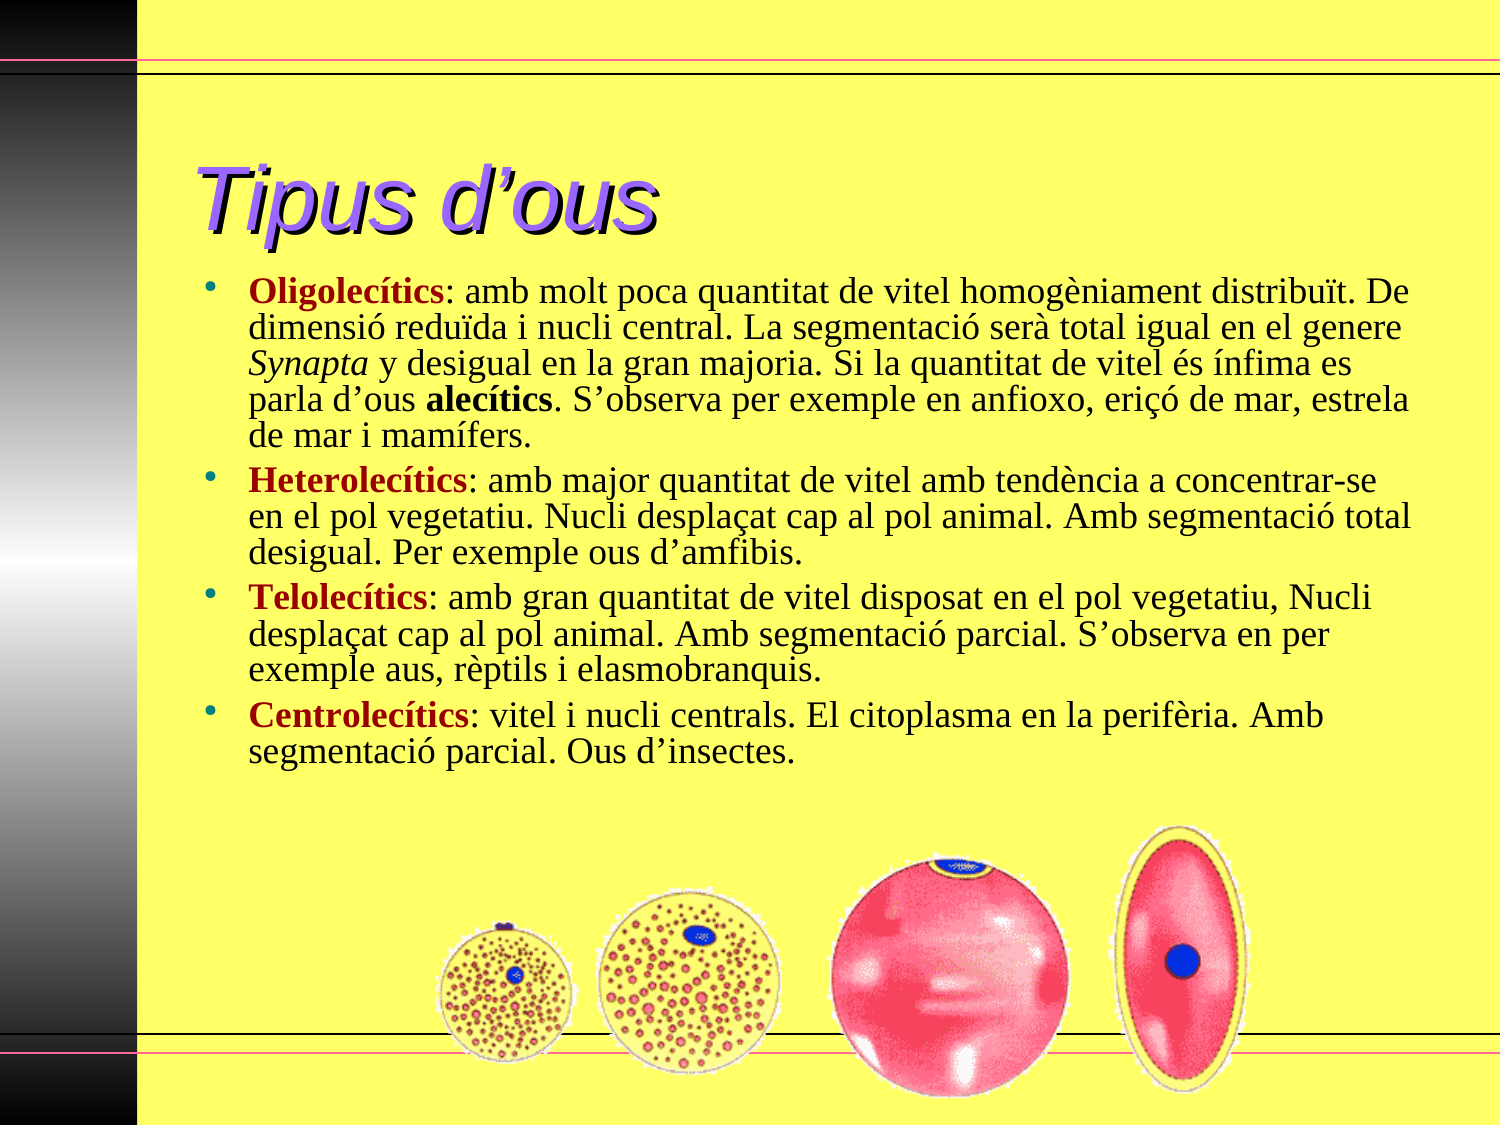

# Tipus d’ous
Oligolecítics: amb molt poca quantitat de vitel homogèniament distribuït. De dimensió reduïda i nucli central. La segmentació serà total igual en el genere Synapta y desigual en la gran majoria. Si la quantitat de vitel és ínfima es parla d’ous alecítics. S’observa per exemple en anfioxo, eriçó de mar, estrela de mar i mamífers.
Heterolecítics: amb major quantitat de vitel amb tendència a concentrar-se en el pol vegetatiu. Nucli desplaçat cap al pol animal. Amb segmentació total desigual. Per exemple ous d’amfibis.
Telolecítics: amb gran quantitat de vitel disposat en el pol vegetatiu, Nucli desplaçat cap al pol animal. Amb segmentació parcial. S’observa en per exemple aus, rèptils i elasmobranquis.
Centrolecítics: vitel i nucli centrals. El citoplasma en la perifèria. Amb segmentació parcial. Ous d’insectes.